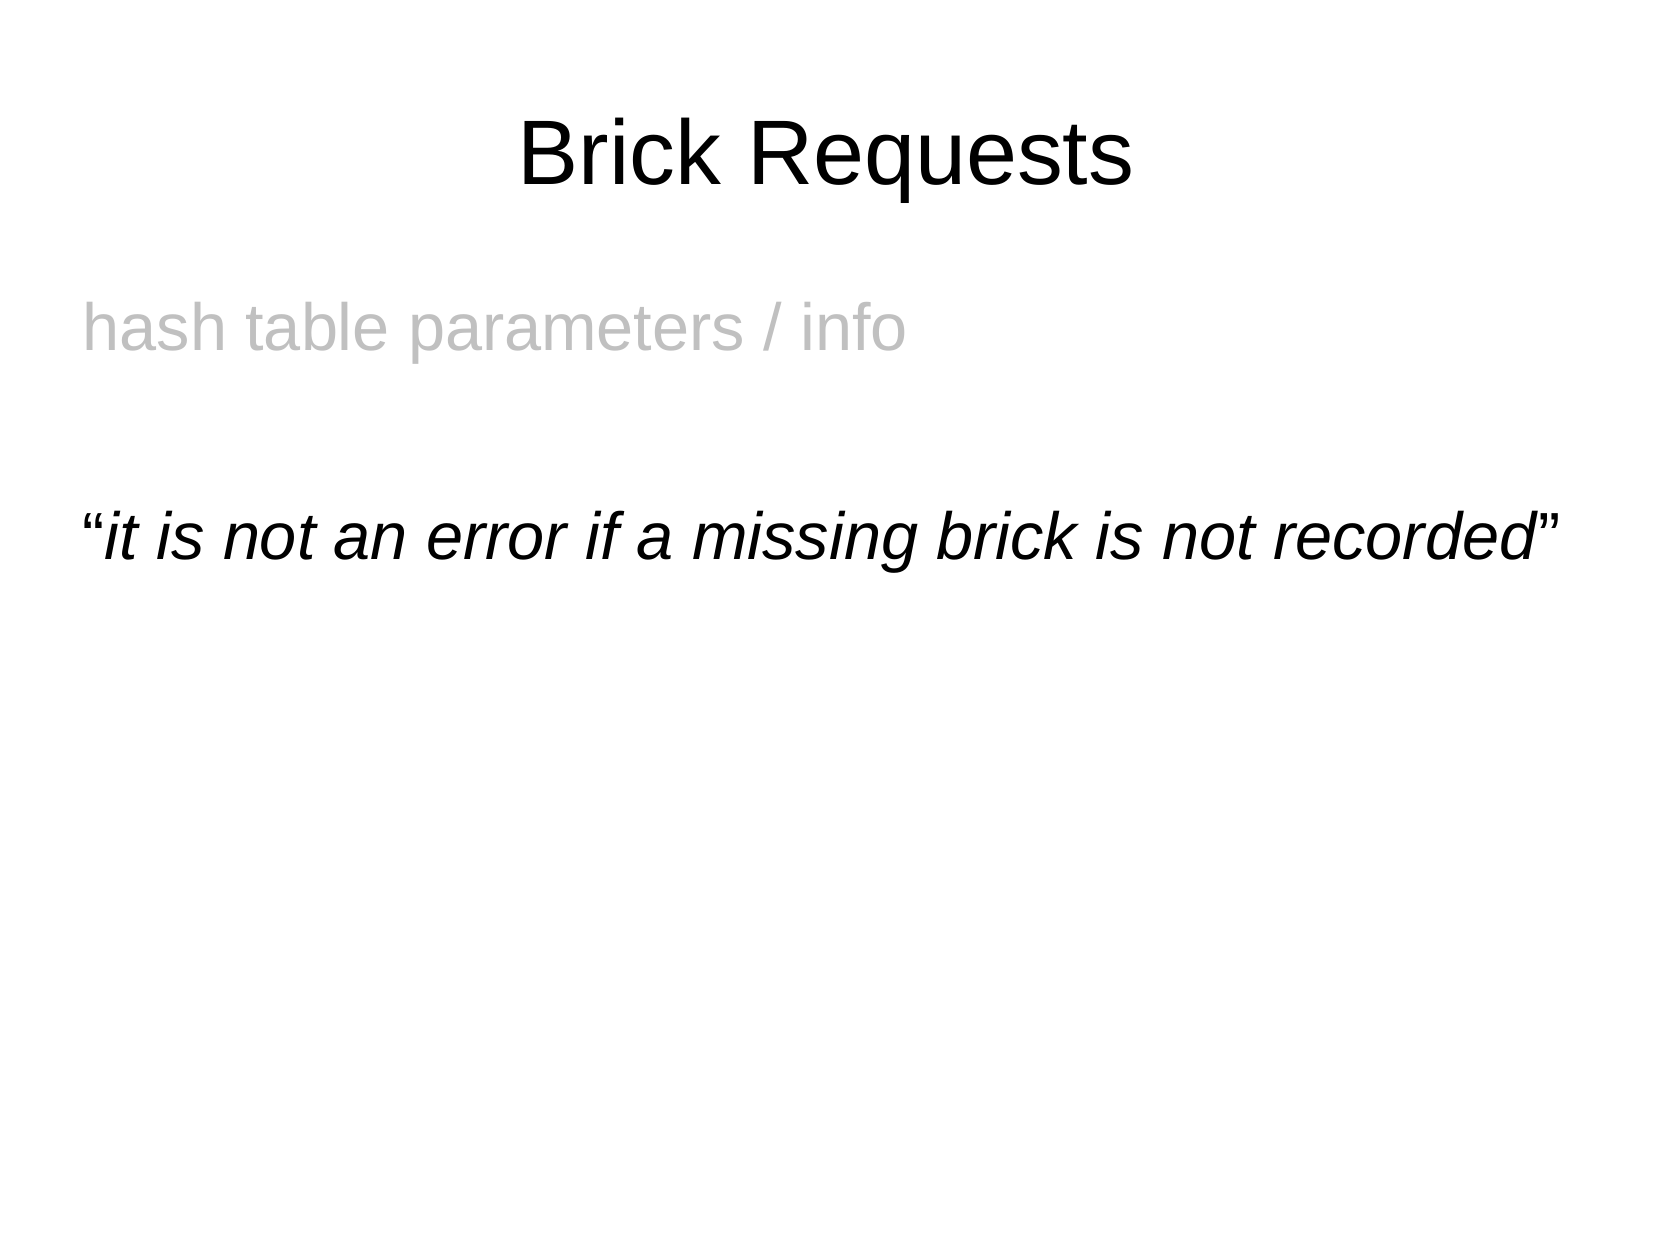

# Brick Requests
hash table parameters / info
“it is not an error if a missing brick is not recorded”